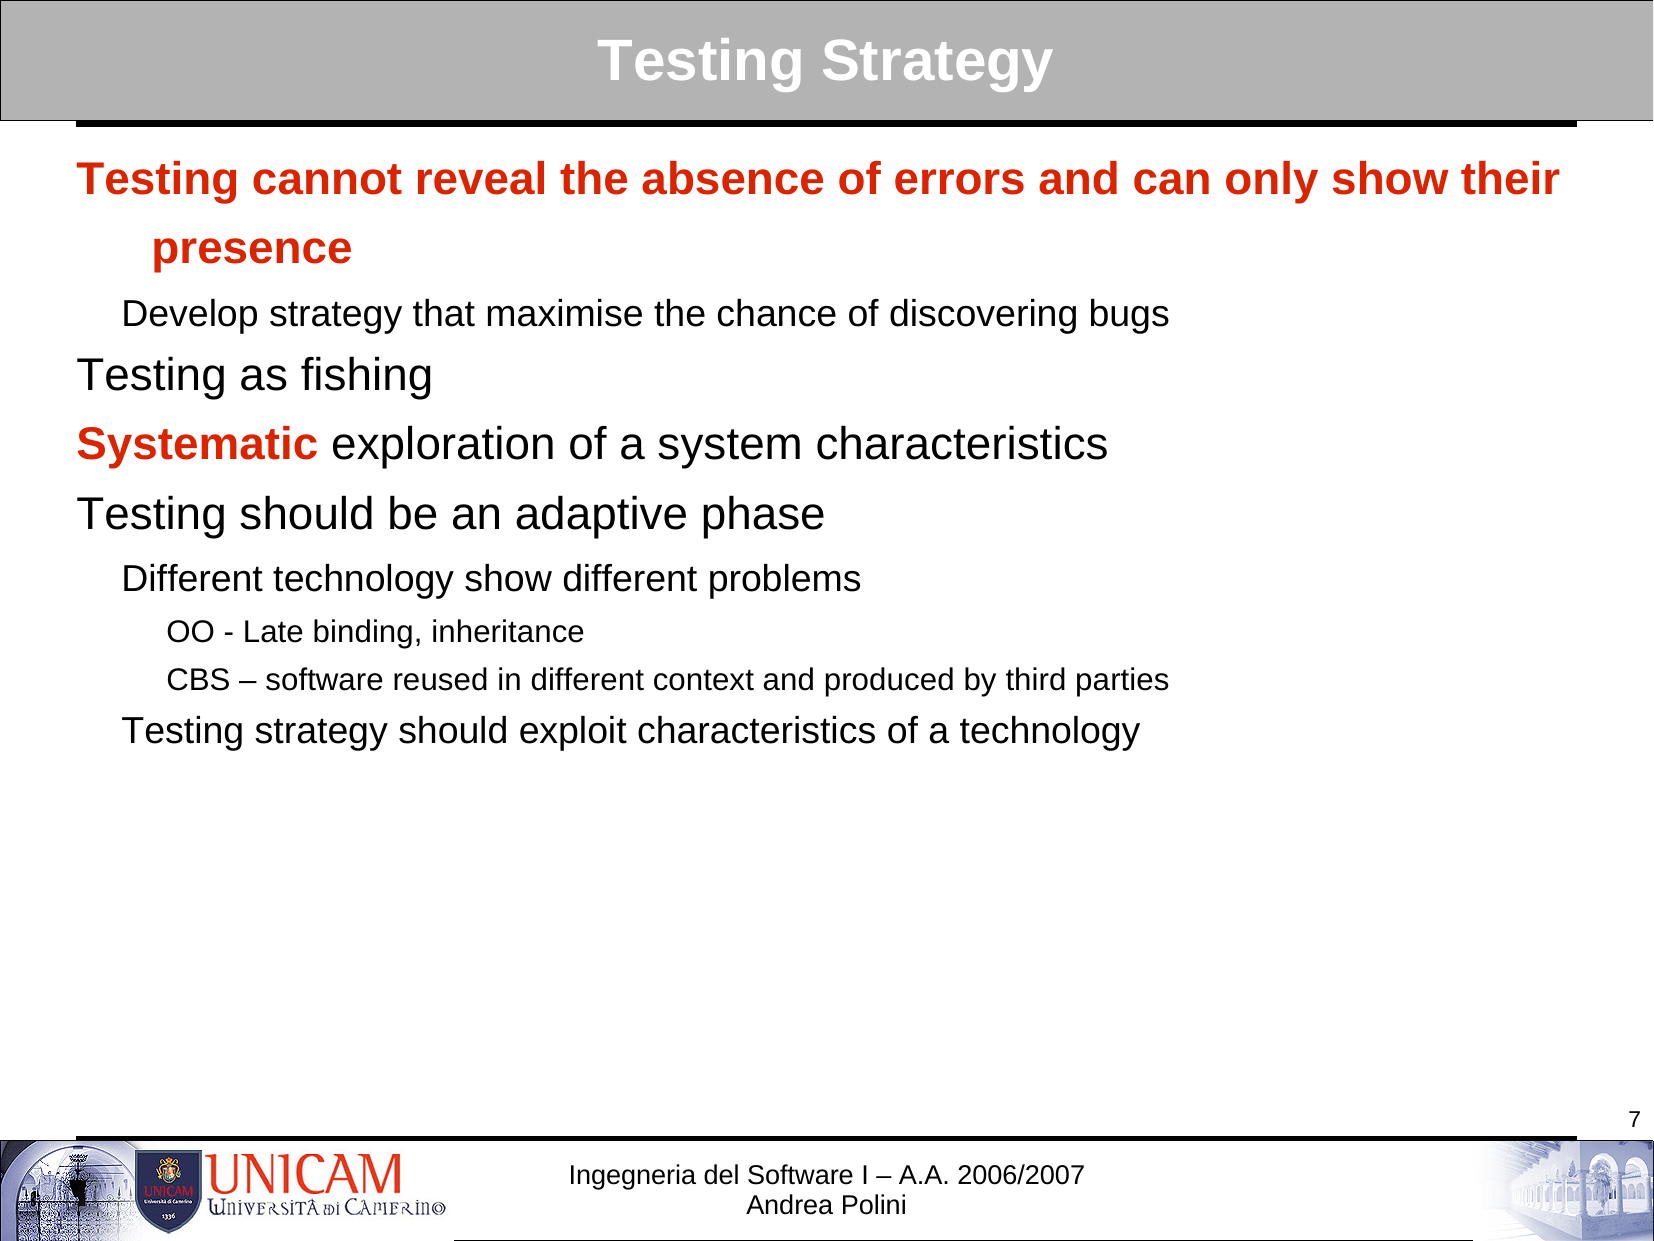

# Testing Strategy
Testing cannot reveal the absence of errors and can only show their presence
Develop strategy that maximise the chance of discovering bugs
Testing as fishing
Systematic exploration of a system characteristics
Testing should be an adaptive phase
Different technology show different problems
OO - Late binding, inheritance
CBS – software reused in different context and produced by third parties
Testing strategy should exploit characteristics of a technology
7